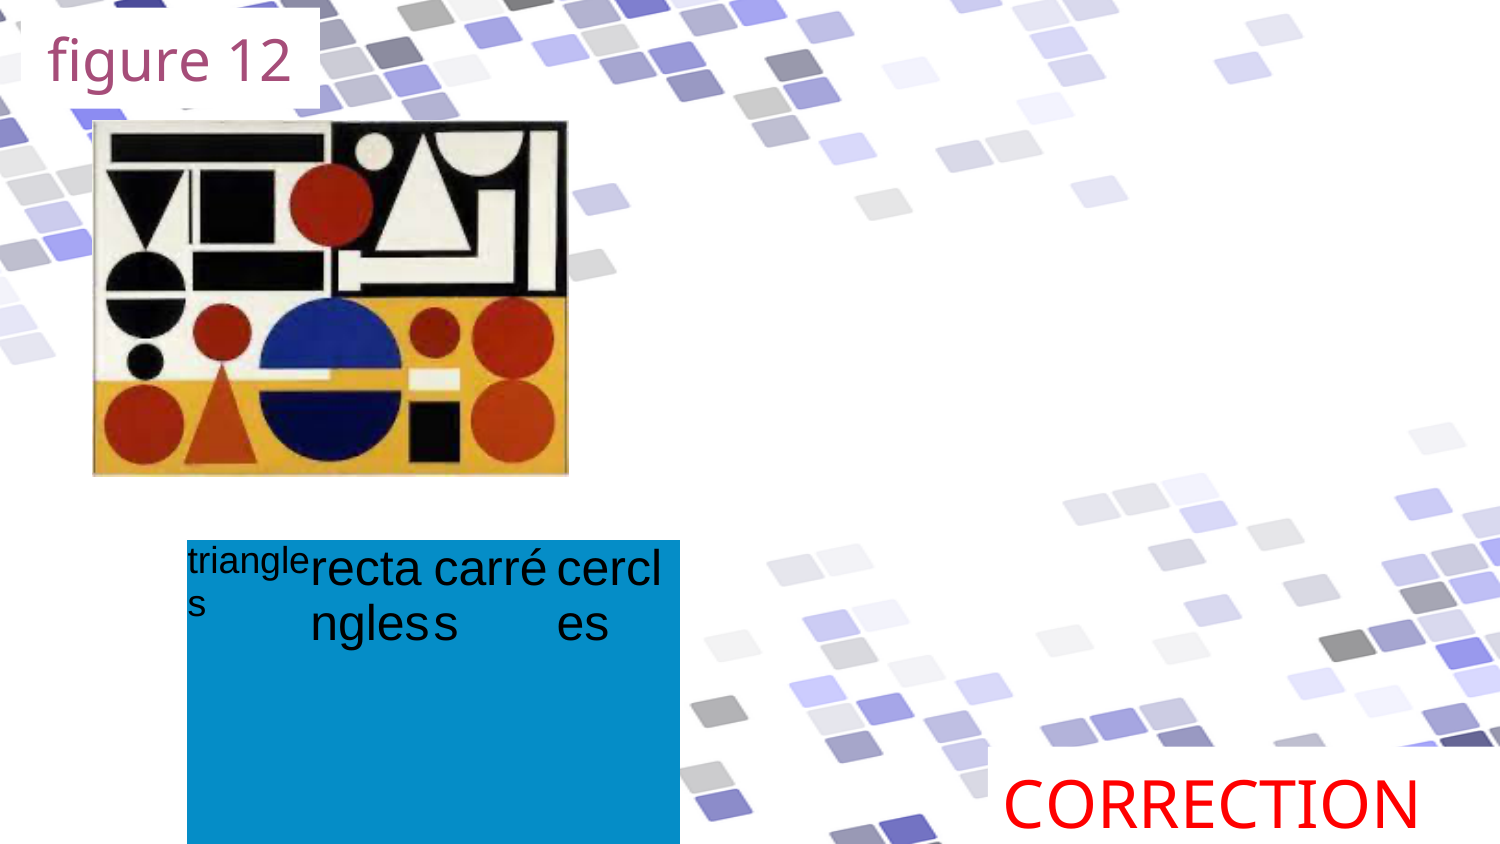

figure 12
Pour corriger votre page, copier / coller les images et le texte sur cette diapositive
| triangles | rectangles | carrés | cercles |
| --- | --- | --- | --- |
| 3 | 4 | 2 | 8 |
CORRECTION